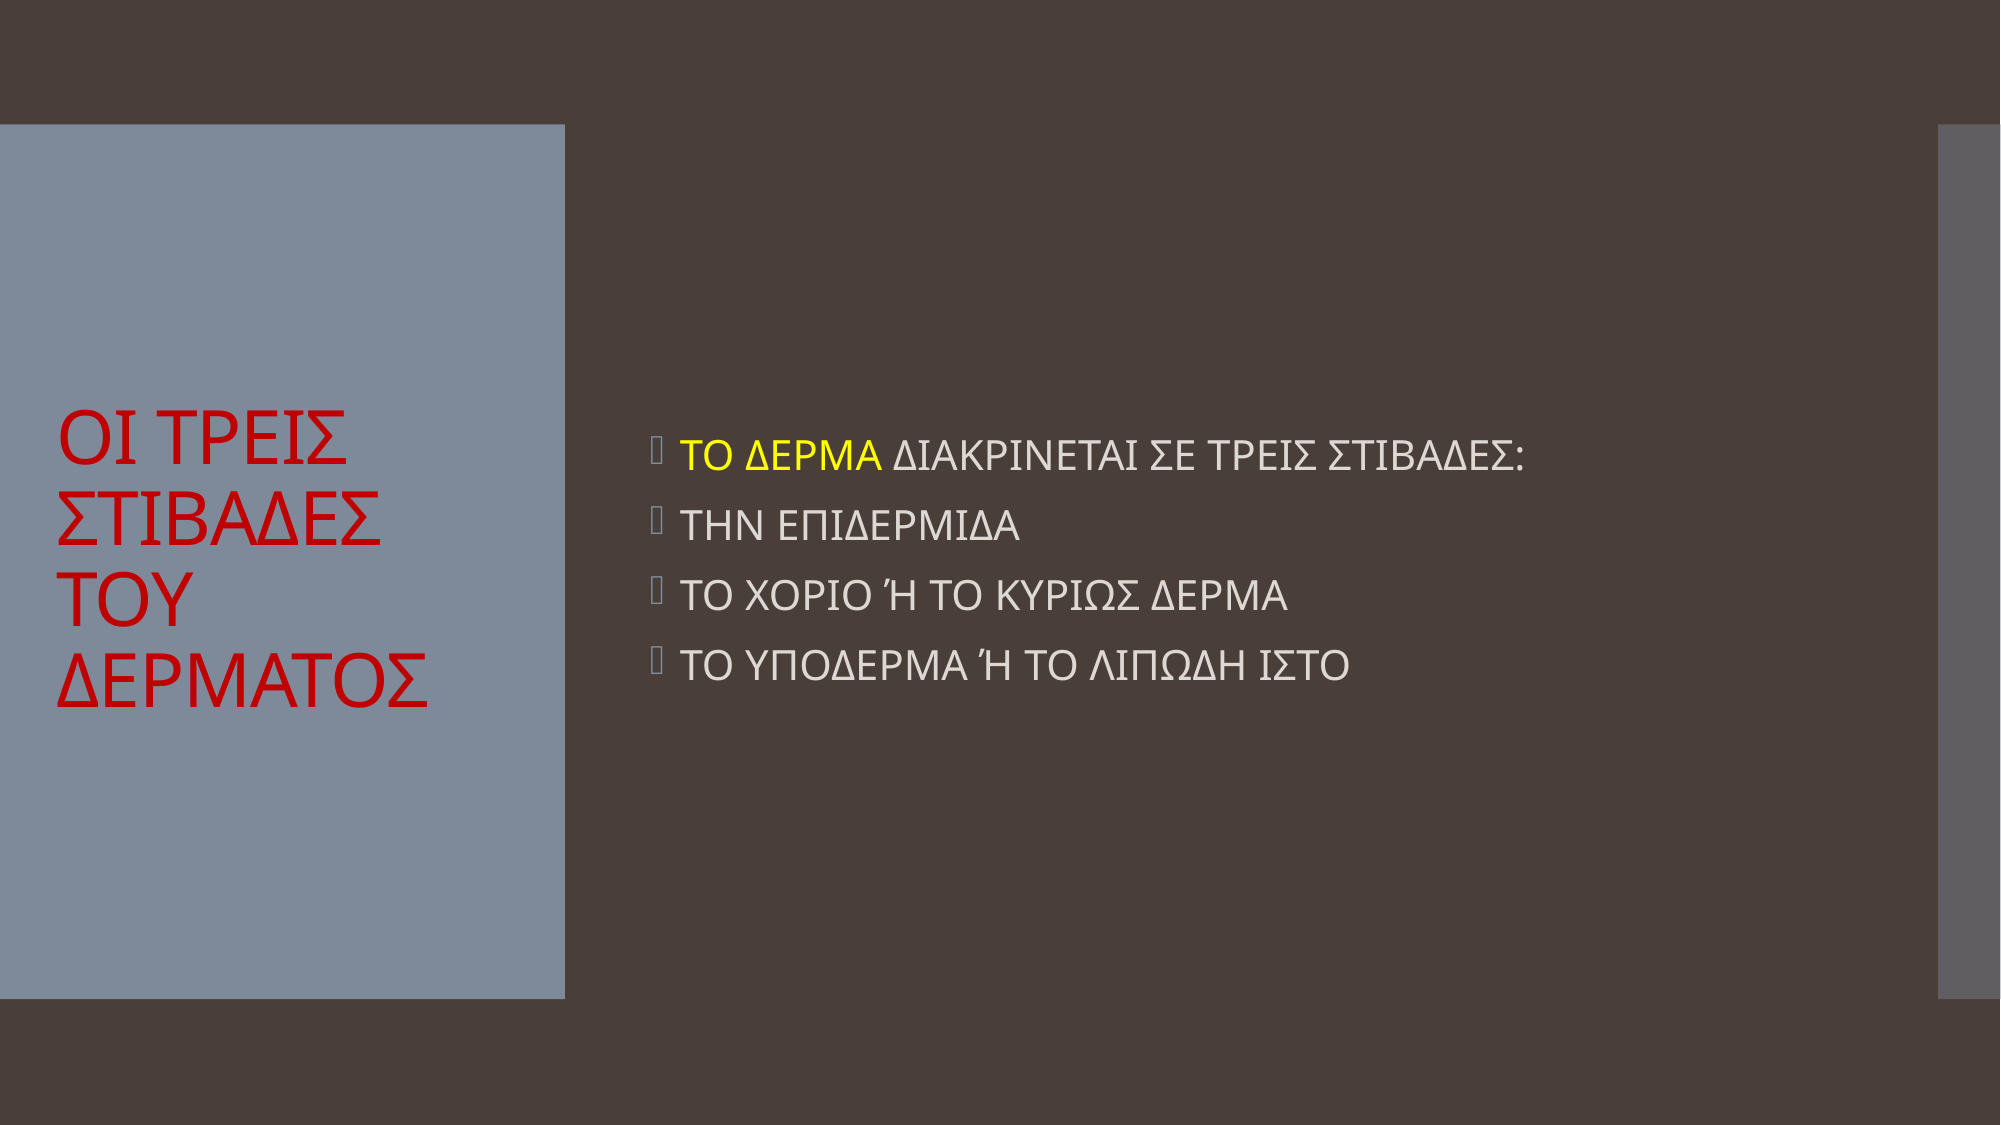

ΤΟ ΔΕΡΜΑ ΔΙΑΚΡΙΝΕΤΑΙ ΣΕ ΤΡΕΙΣ ΣΤΙΒΑΔΕΣ:
ΤΗΝ ΕΠΙΔΕΡΜΙΔΑ
ΤΟ ΧΟΡΙΟ Ή ΤΟ ΚΥΡΙΩΣ ΔΕΡΜΑ
ΤΟ ΥΠΟΔΕΡΜΑ Ή ΤΟ ΛΙΠΩΔΗ ΙΣΤΟ
# ΟΙ ΤΡΕΙΣ ΣΤΙΒΑΔΕΣ ΤΟΥ ΔΕΡΜΑΤΟΣ